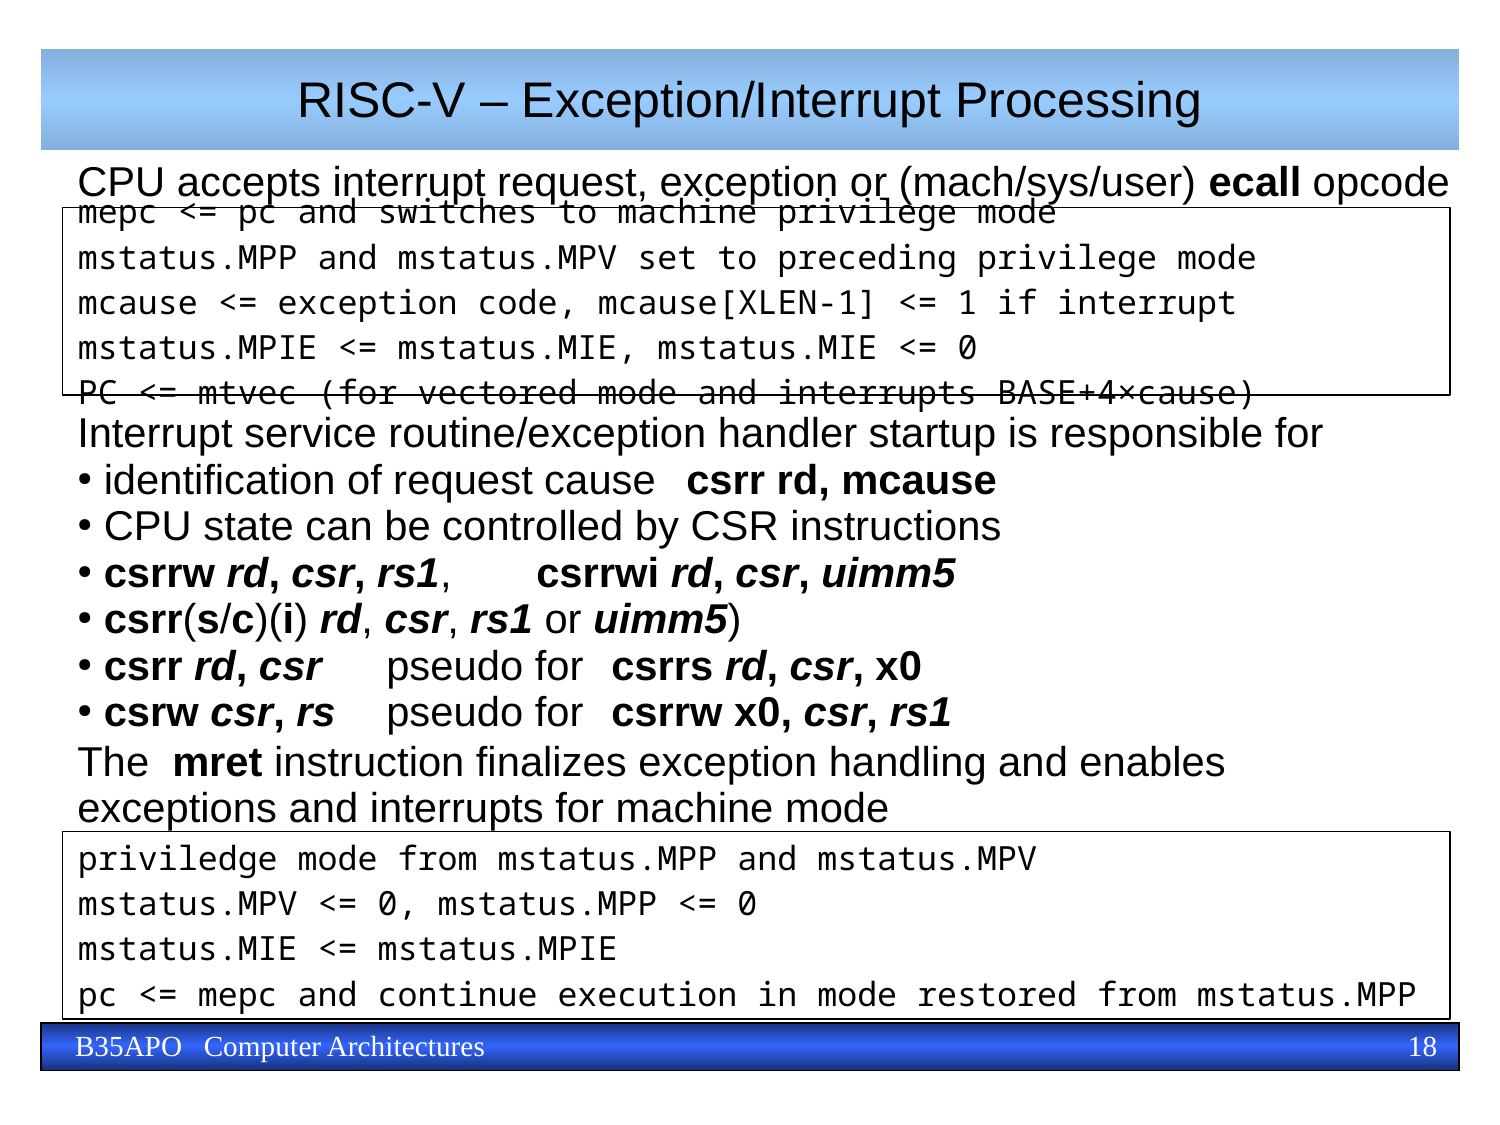

# RISC-V – Exception/Interrupt Processing
CPU accepts interrupt request, exception or (mach/sys/user) ecall opcode
mepc <= pc and switches to machine privilege mode
mstatus.MPP and mstatus.MPV set to preceding privilege mode
mcause <= exception code, mcause[XLEN-1] <= 1 if interrupt
mstatus.MPIE <= mstatus.MIE, mstatus.MIE <= 0
PC <= mtvec (for vectored mode and interrupts BASE+4×cause)
Interrupt service routine/exception handler startup is responsible for
 identification of request cause 	csrr rd, mcause
 CPU state can be controlled by CSR instructions
 csrrw rd, csr, rs1, 	csrrwi rd, csr, uimm5
 csrr(s/c)(i) rd, csr, rs1 or uimm5)
 csrr rd, csr	pseudo for	csrrs rd, csr, x0
 csrw csr, rs	pseudo for	csrrw x0, csr, rs1
The mret instruction finalizes exception handling and enables exceptions and interrupts for machine mode
priviledge mode from mstatus.MPP and mstatus.MPV
mstatus.MPV <= 0, mstatus.MPP <= 0
mstatus.MIE <= mstatus.MPIE
pc <= mepc and continue execution in mode restored from mstatus.MPP
B35APO Computer Architectures
18